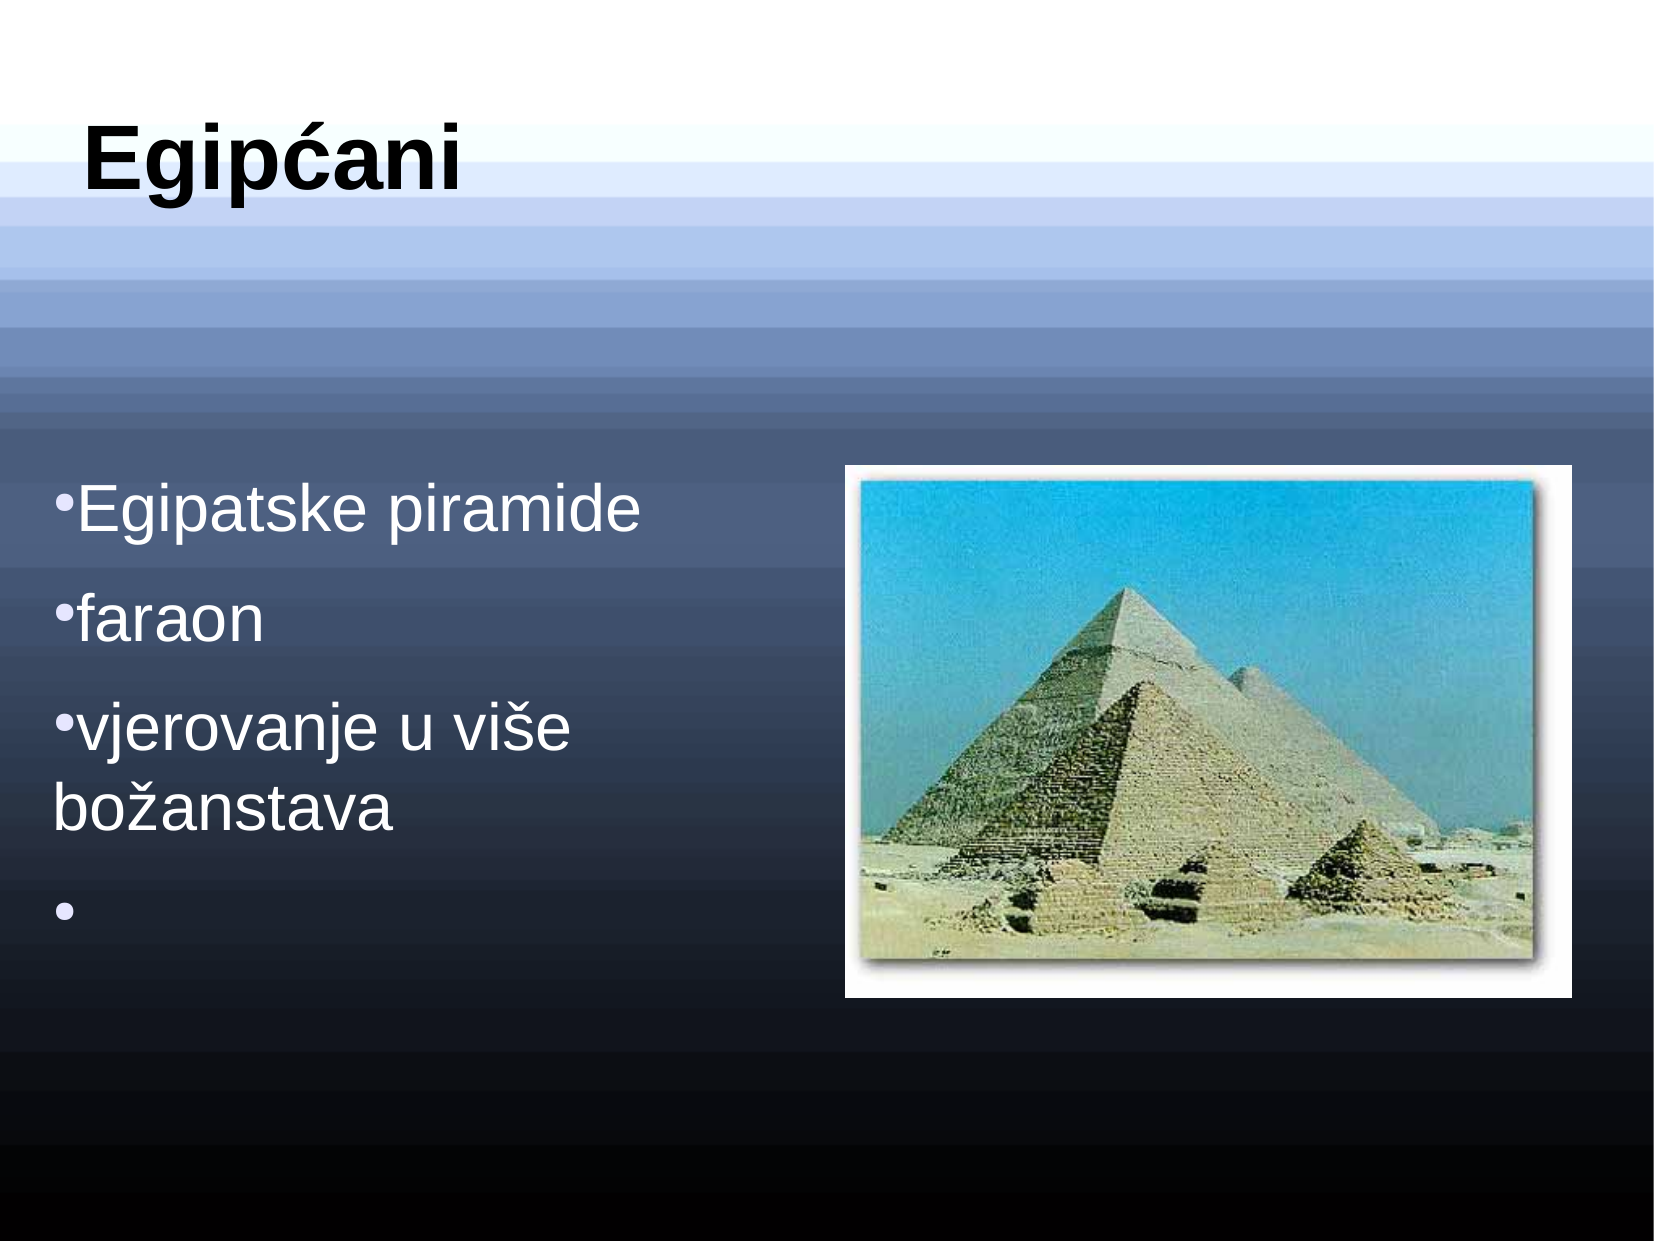

# Egipćani
Egipatske piramide
faraon
vjerovanje u više božanstava